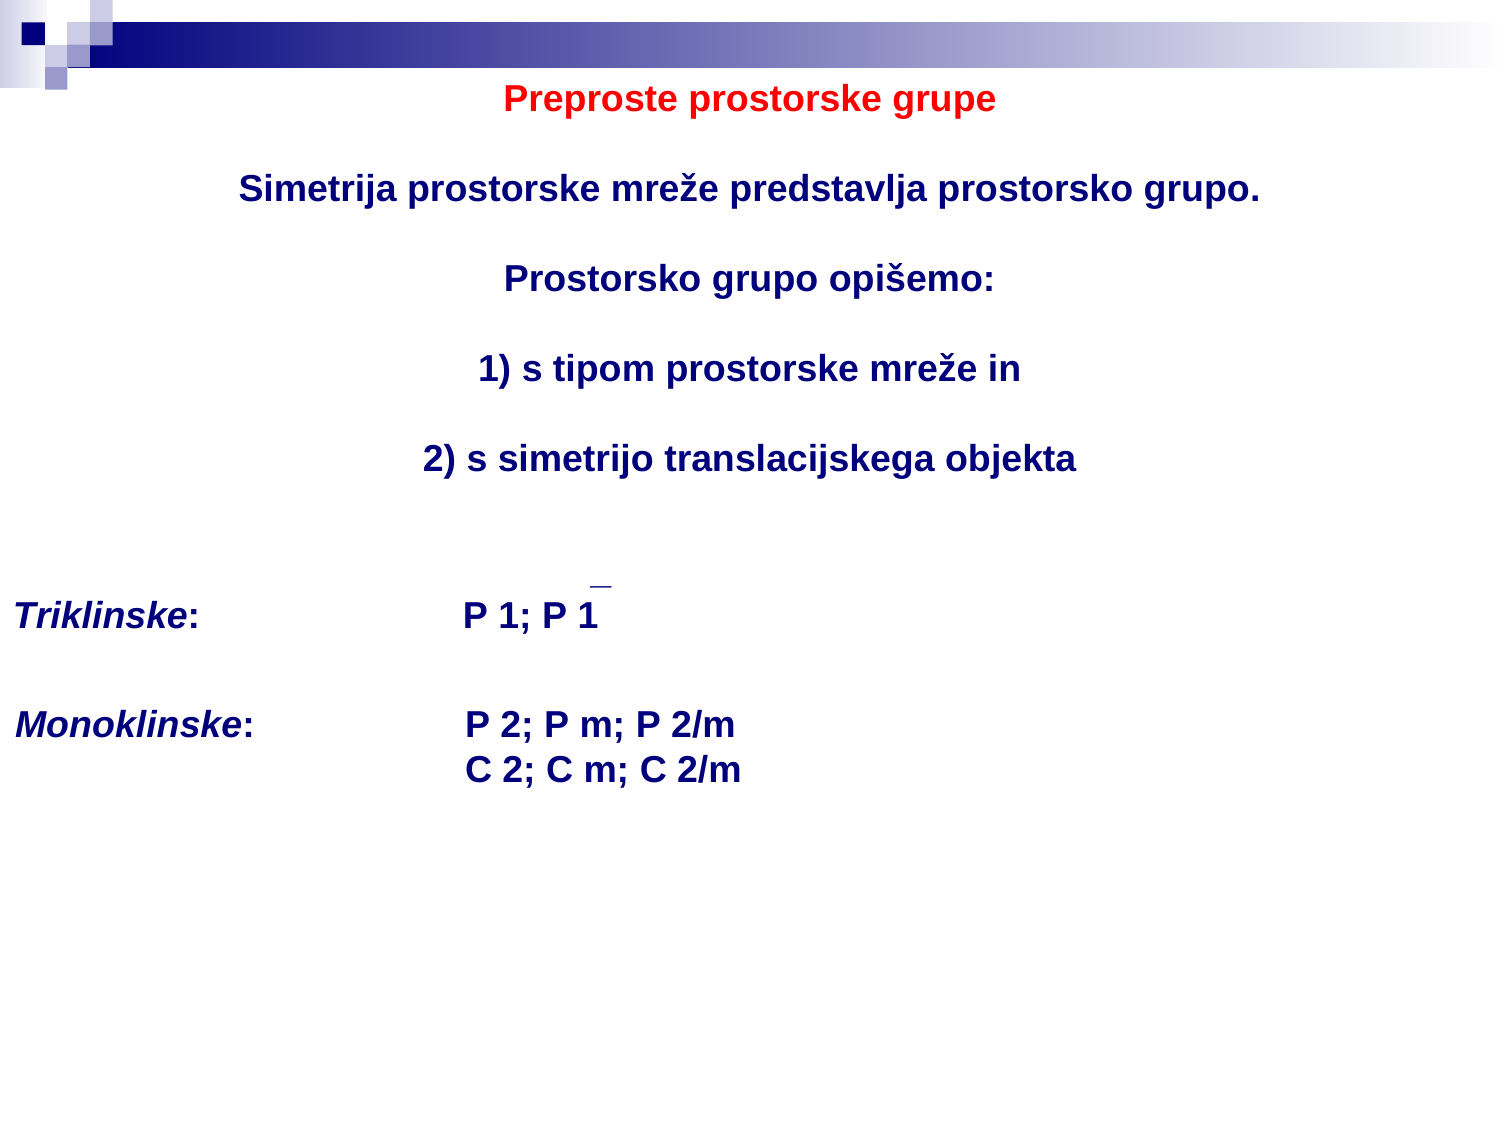

Preproste prostorske grupe
Simetrija prostorske mreže predstavlja prostorsko grupo.
Prostorsko grupo opišemo:
1) s tipom prostorske mreže in
2) s simetrijo translacijskega objekta
 _
Triklinske:		P 1; P 1
Monoklinske:		P 2; P m; P 2/m
			C 2; C m; C 2/m